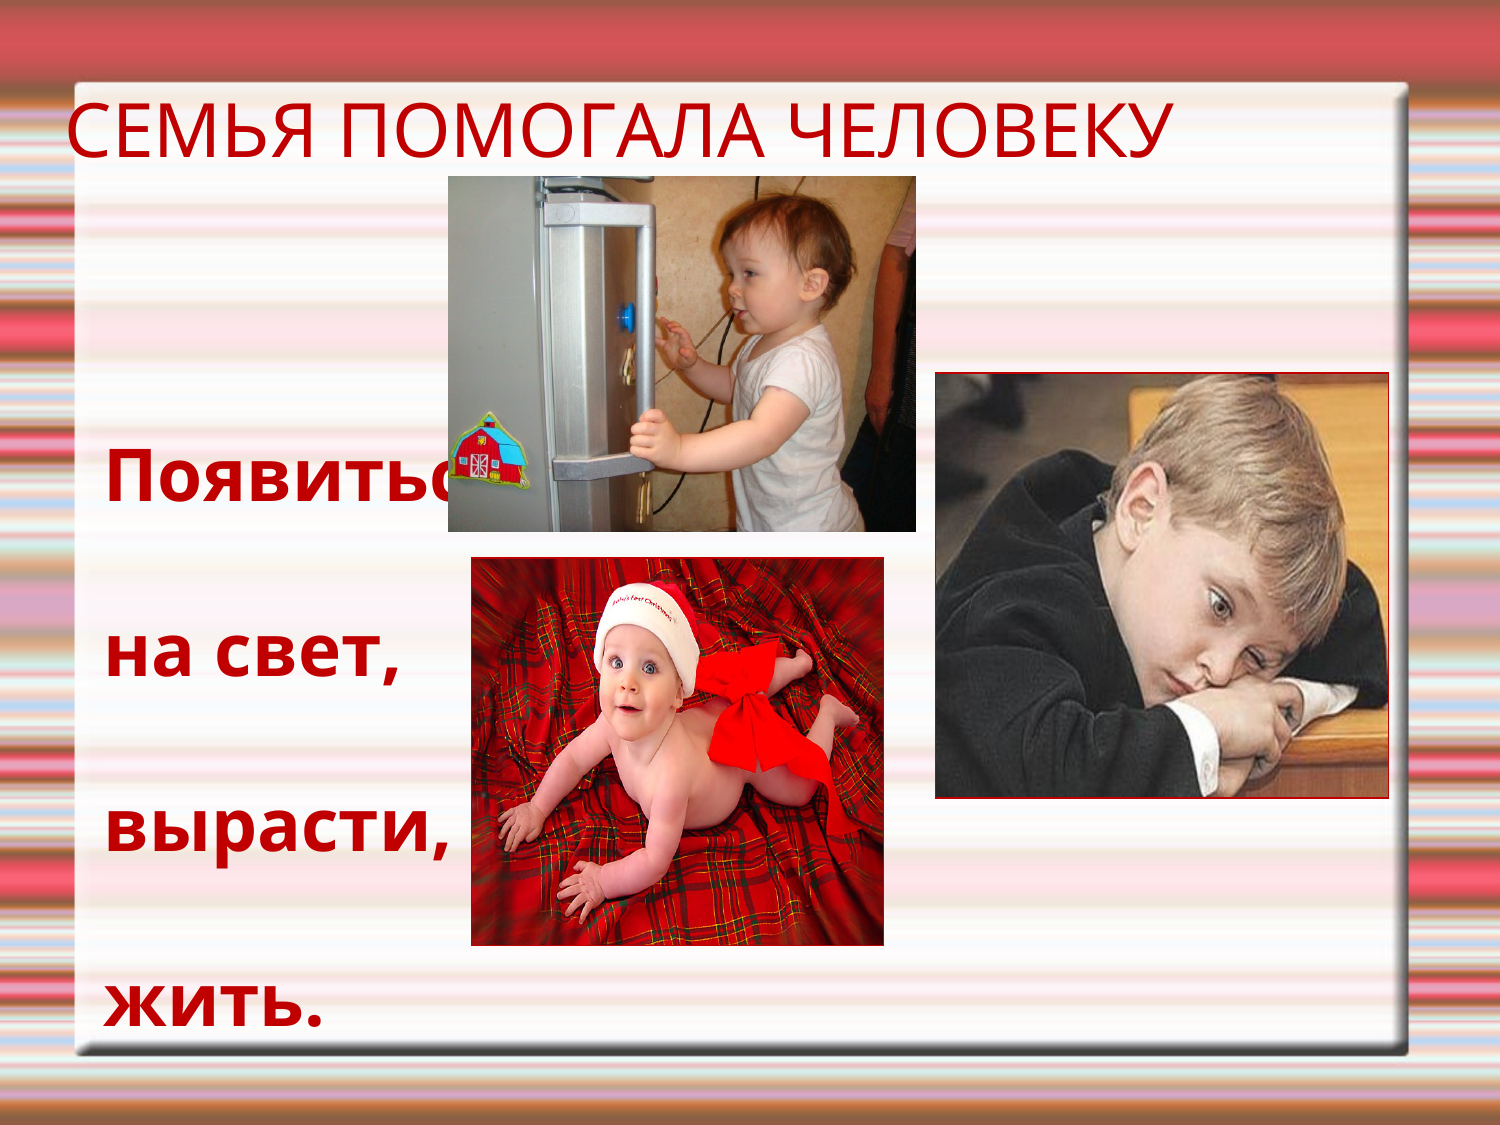

# СЕМЬЯ ПОМОГАЛА ЧЕЛОВЕКУ
Появиться
на свет,
вырасти,
жить.